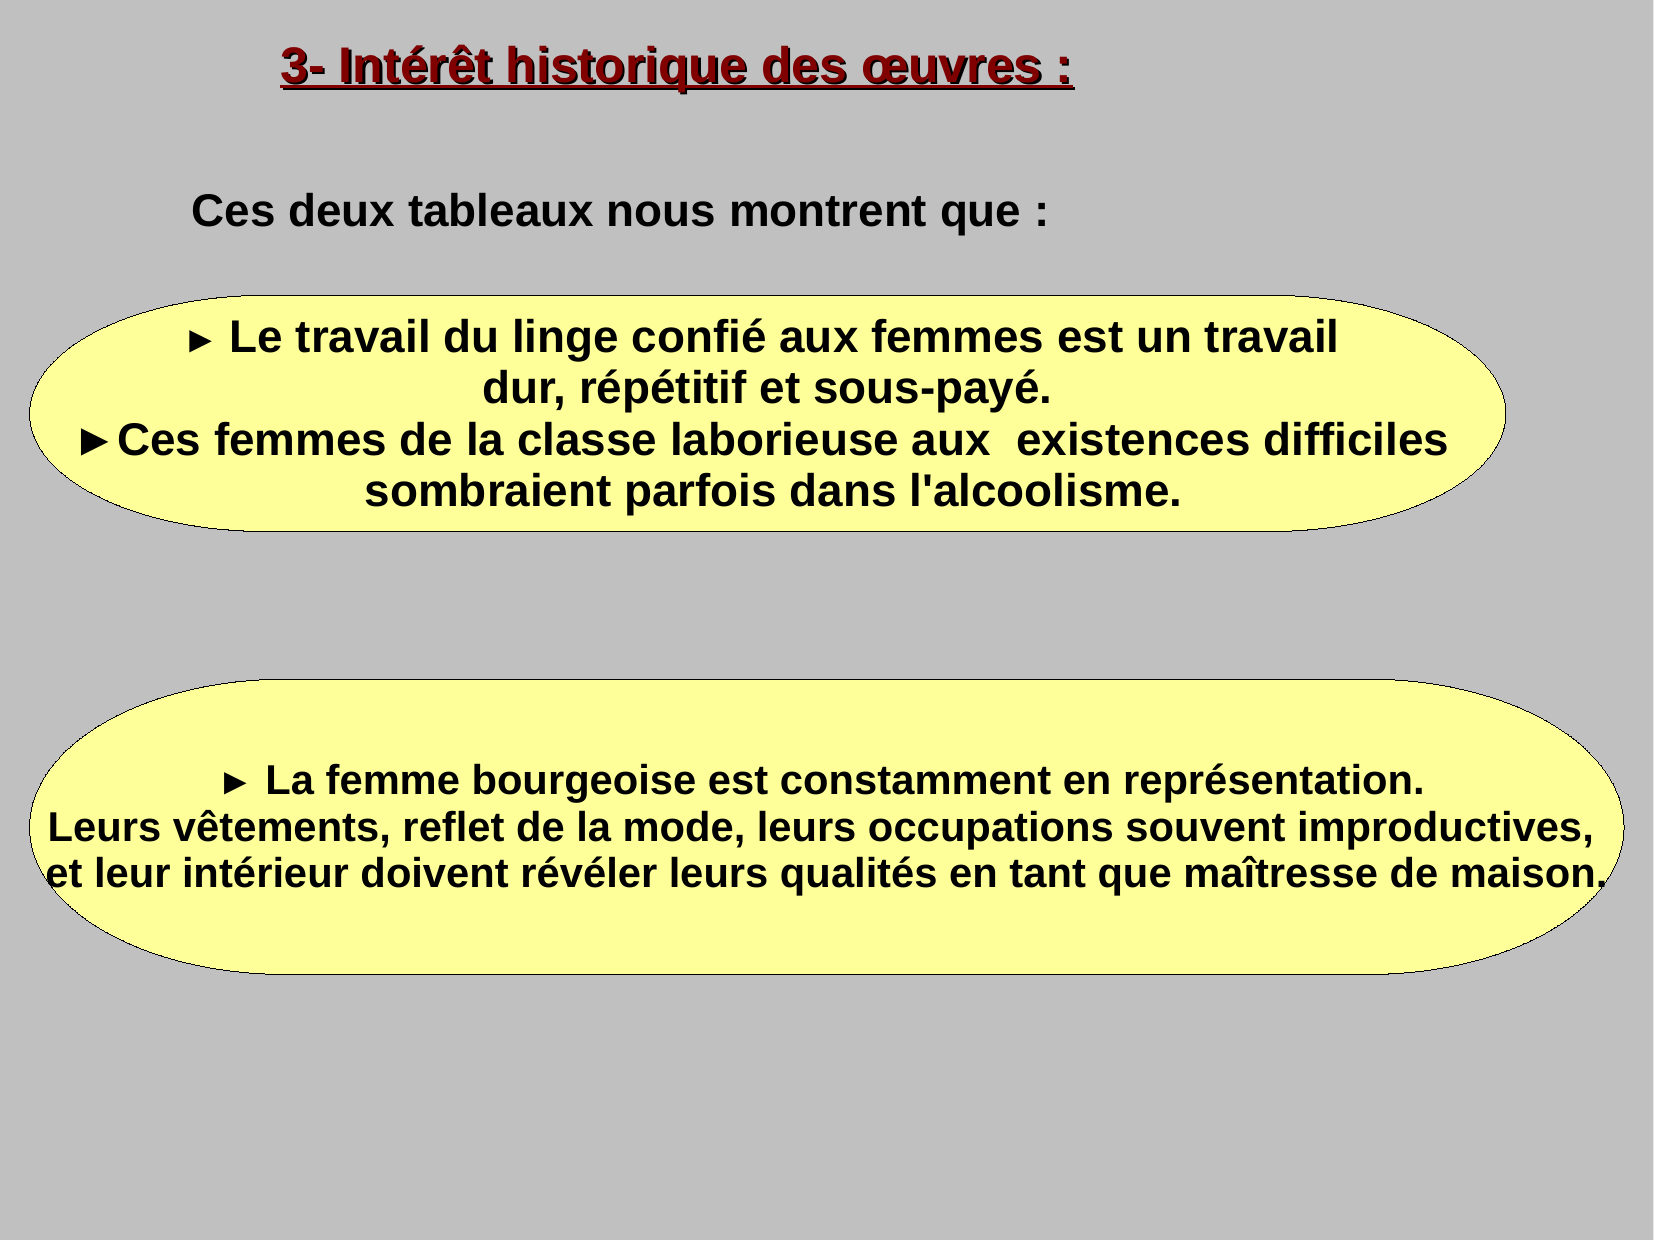

3- Intérêt historique des œuvres :
Ces deux tableaux nous montrent que :
► Le travail du linge confié aux femmes est un travail
dur, répétitif et sous-payé.
►Ces femmes de la classe laborieuse aux existences difficiles
 sombraient parfois dans l'alcoolisme.
► La femme bourgeoise est constamment en représentation.
Leurs vêtements, reflet de la mode, leurs occupations souvent improductives,
et leur intérieur doivent révéler leurs qualités en tant que maîtresse de maison.